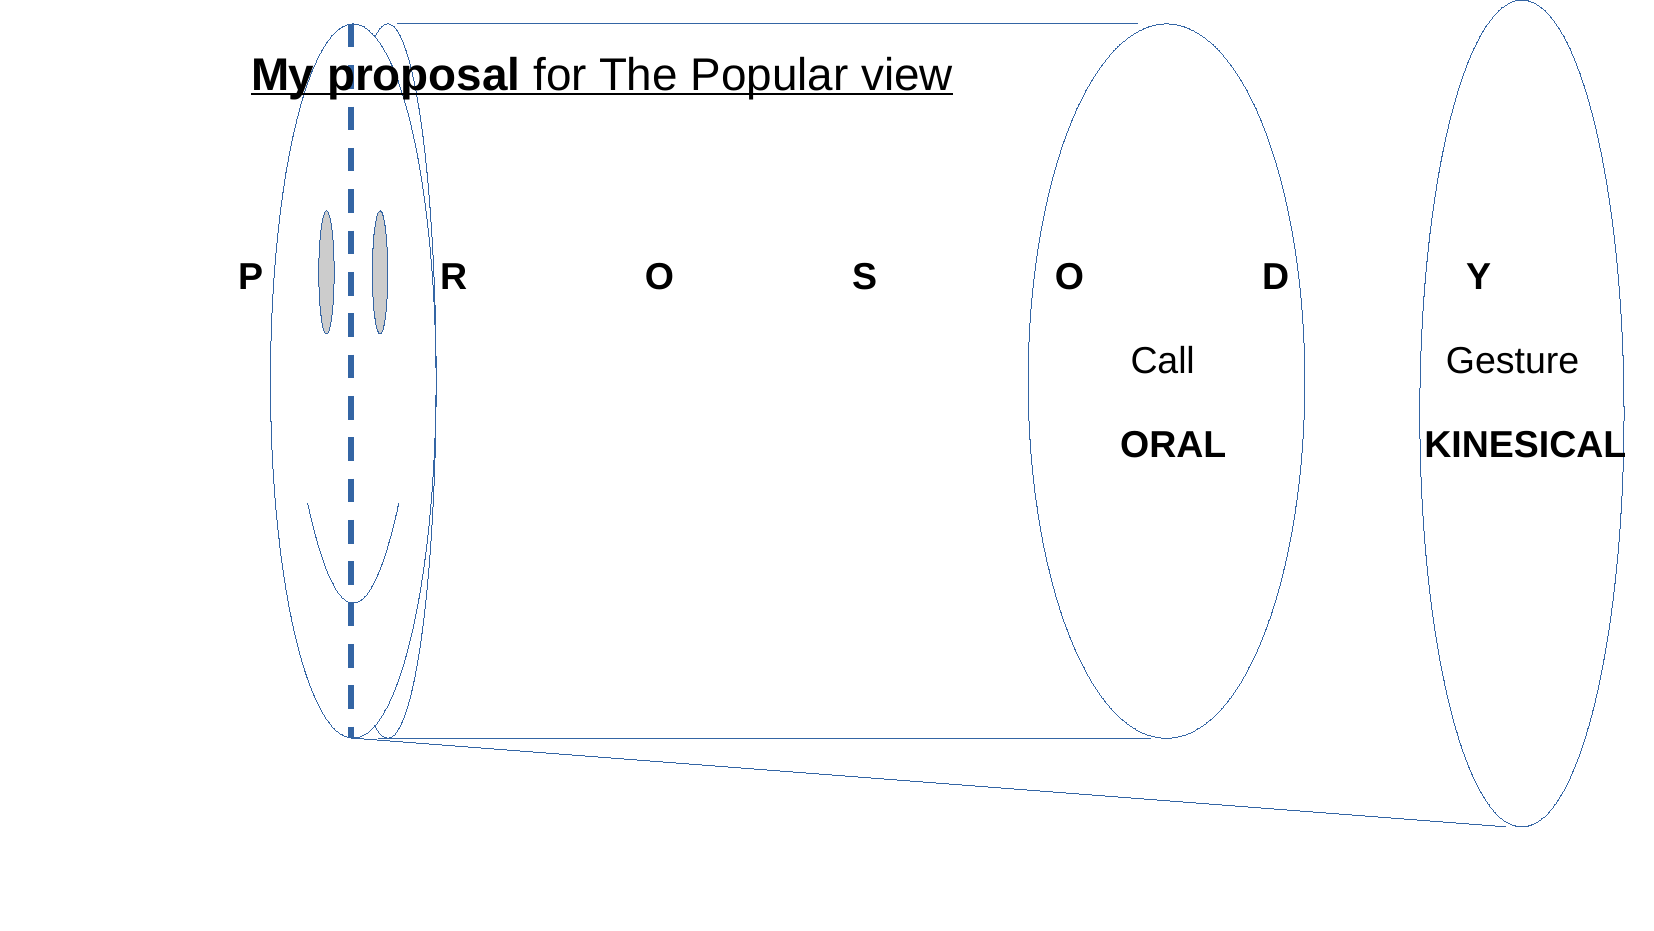

My proposal for The Popular view
 P R O S O D Y
 Call Gesture
 ORAL KINESICAL